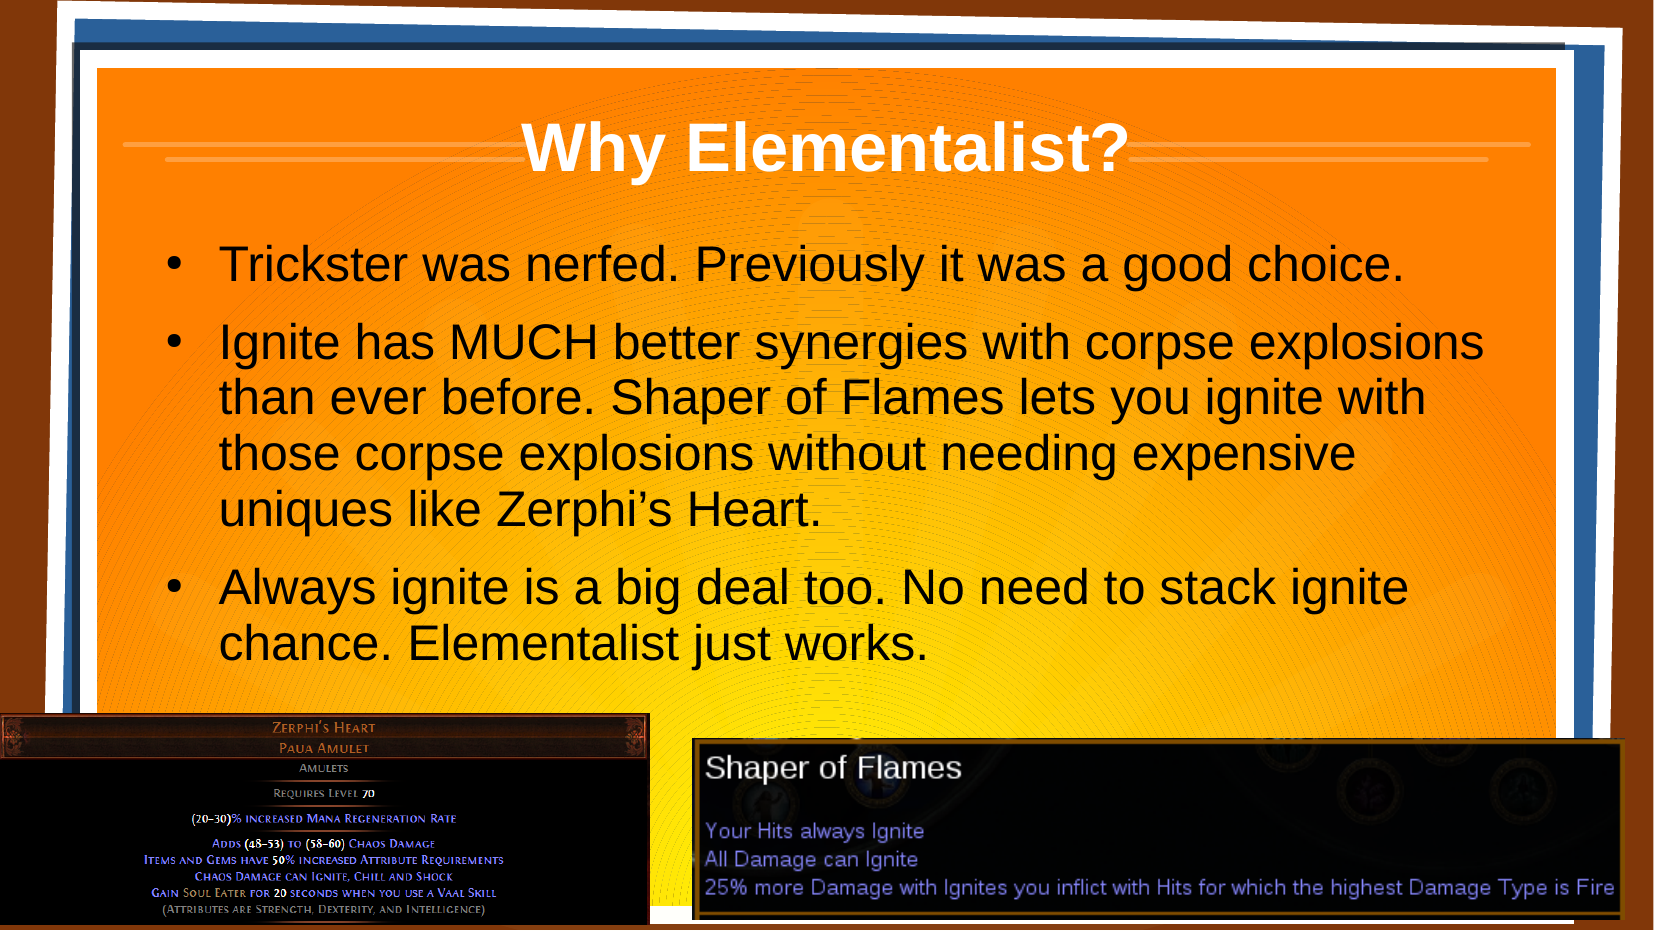

# Why Elementalist?
Trickster was nerfed. Previously it was a good choice.
Ignite has MUCH better synergies with corpse explosions than ever before. Shaper of Flames lets you ignite with those corpse explosions without needing expensive uniques like Zerphi’s Heart.
Always ignite is a big deal too. No need to stack ignite chance. Elementalist just works.
3